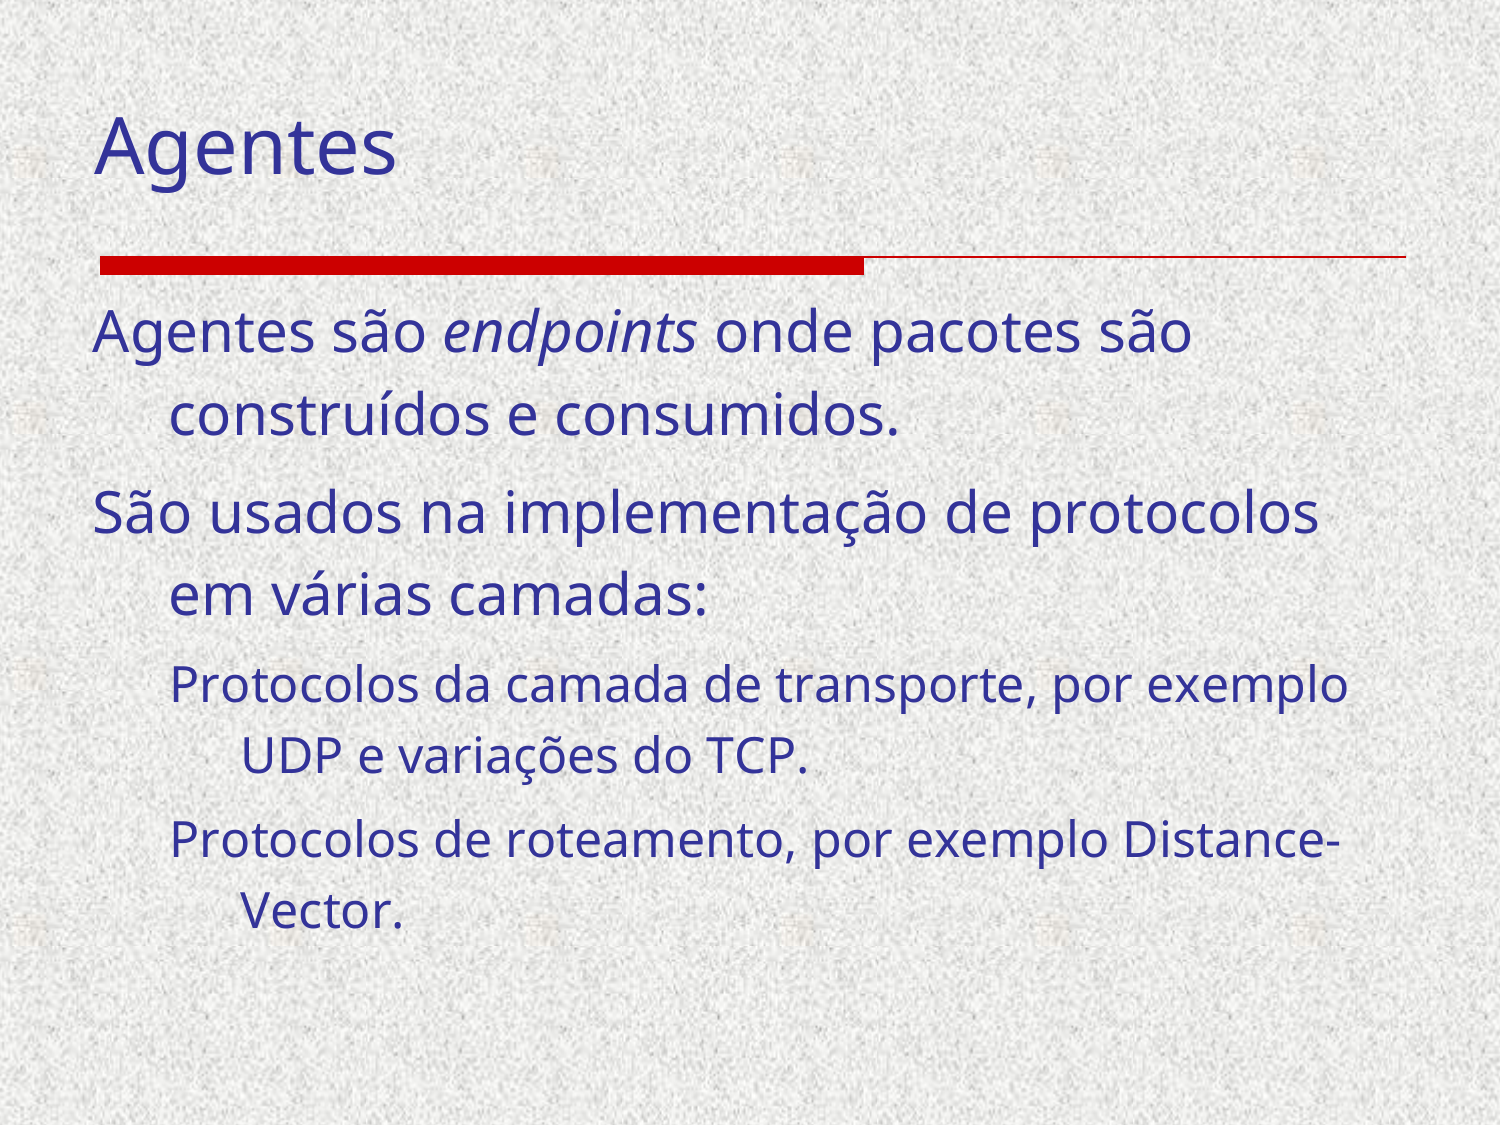

# Agentes
Agentes são endpoints onde pacotes são construídos e consumidos.
São usados na implementação de protocolos em várias camadas:
Protocolos da camada de transporte, por exemplo UDP e variações do TCP.
Protocolos de roteamento, por exemplo Distance-Vector.